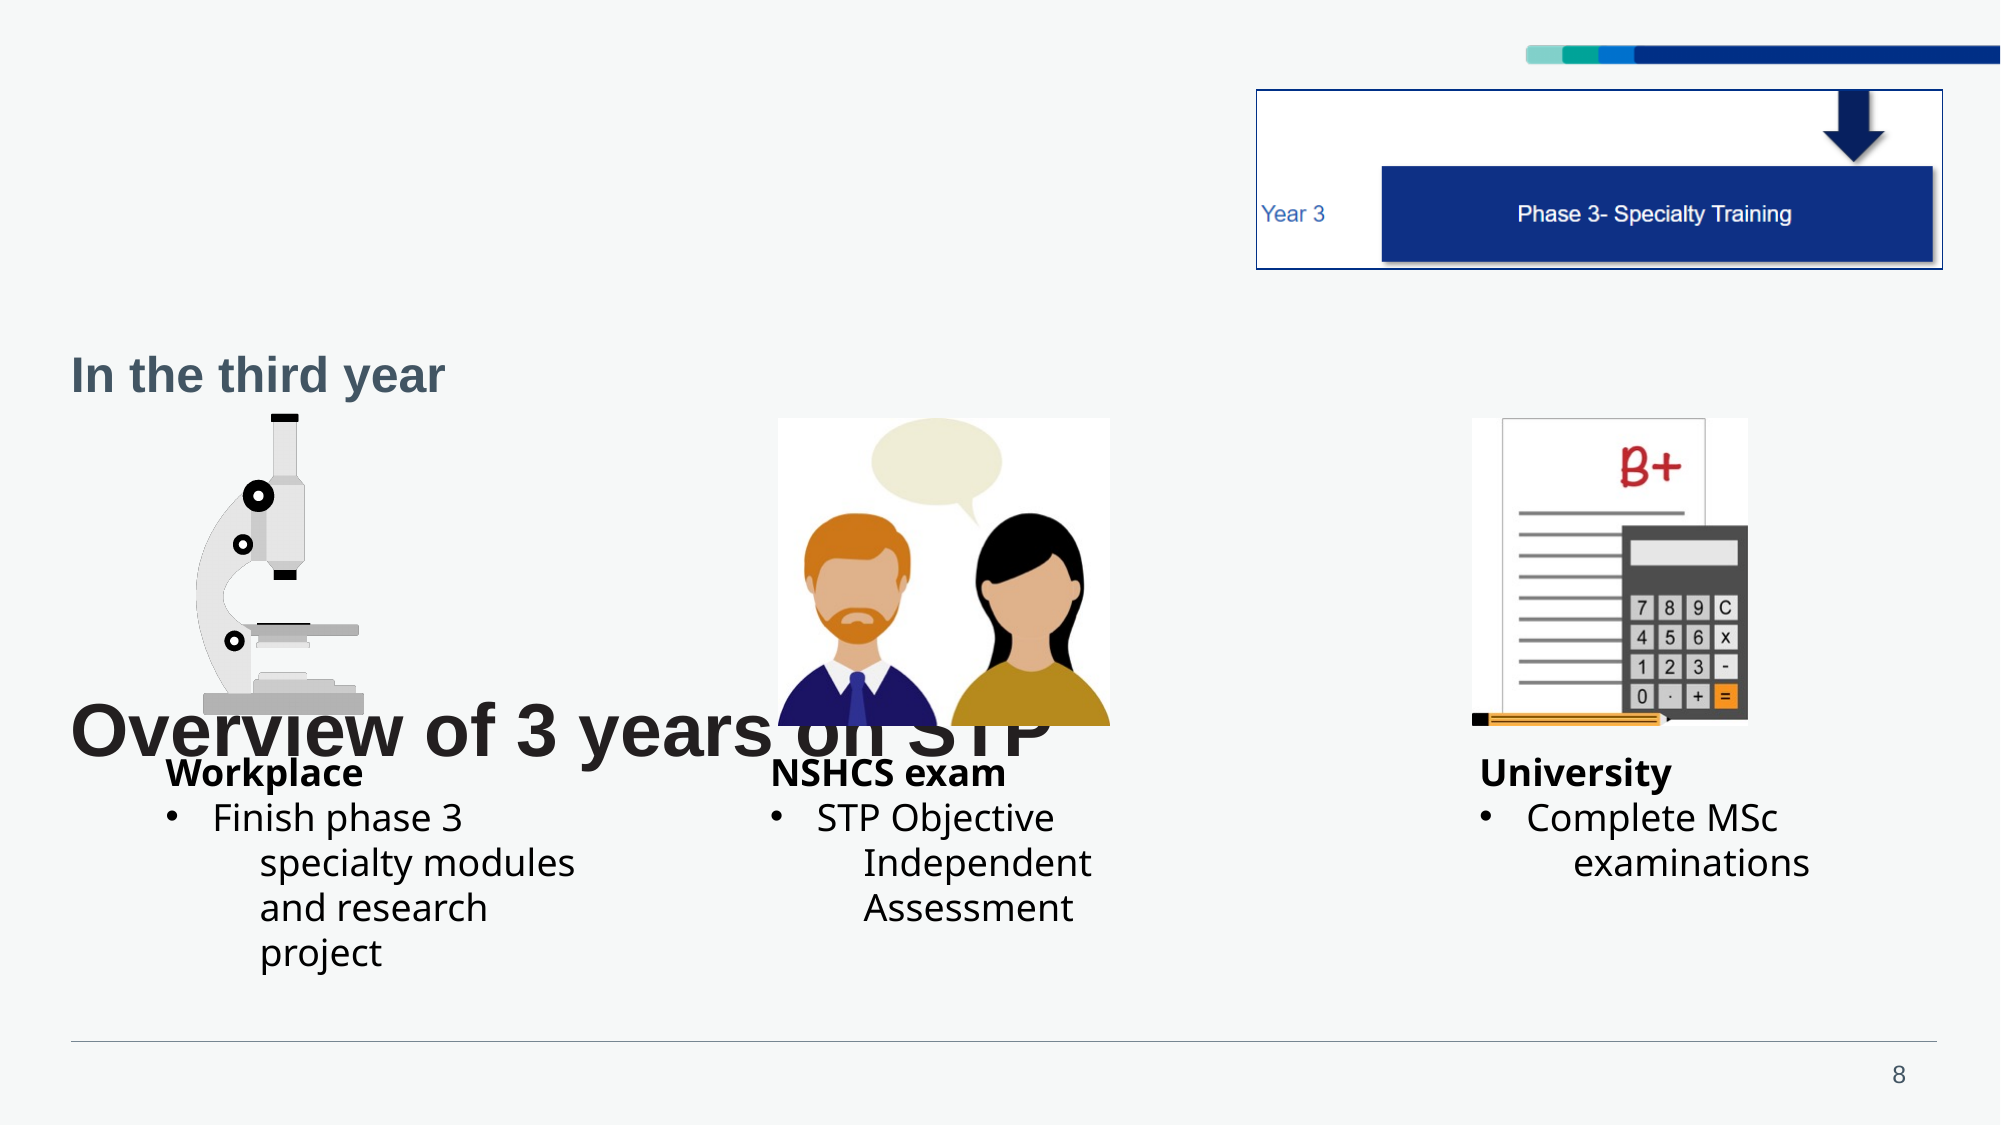

# In the third year
Overview of 3 years on STP
Workplace
Finish phase 3 specialty modules and research project
NSHCS exam
STP Objective Independent Assessment
University
Complete MSc examinations